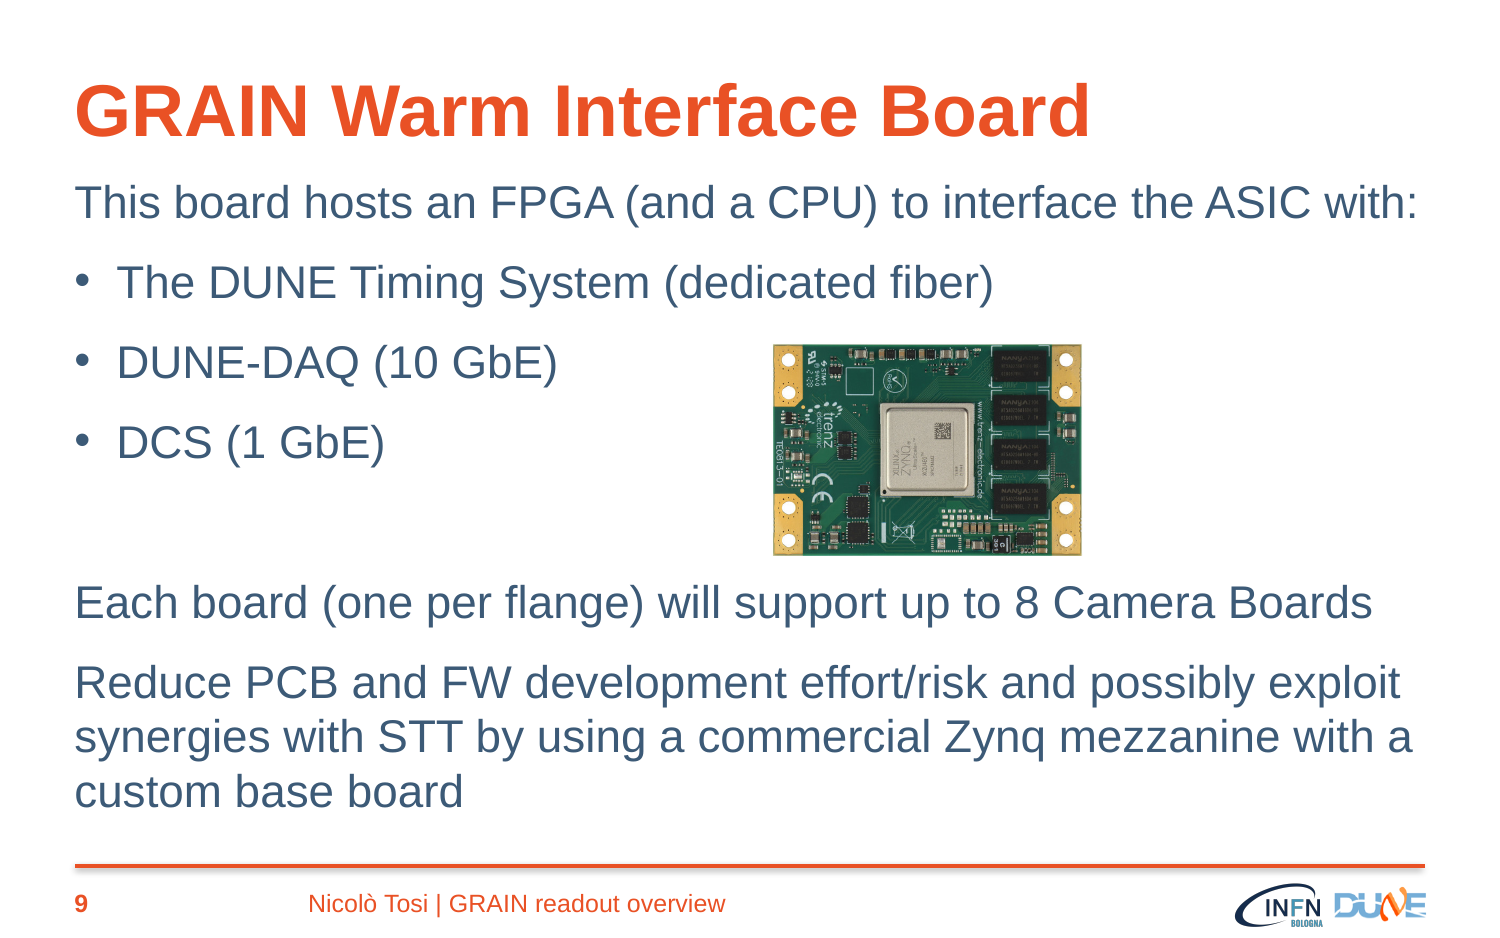

# GRAIN Warm Interface Board
This board hosts an FPGA (and a CPU) to interface the ASIC with:
The DUNE Timing System (dedicated fiber)
DUNE-DAQ (10 GbE)
DCS (1 GbE)
Each board (one per flange) will support up to 8 Camera Boards
Reduce PCB and FW development effort/risk and possibly exploit synergies with STT by using a commercial Zynq mezzanine with a custom base board
Nicolò Tosi | GRAIN readout overview